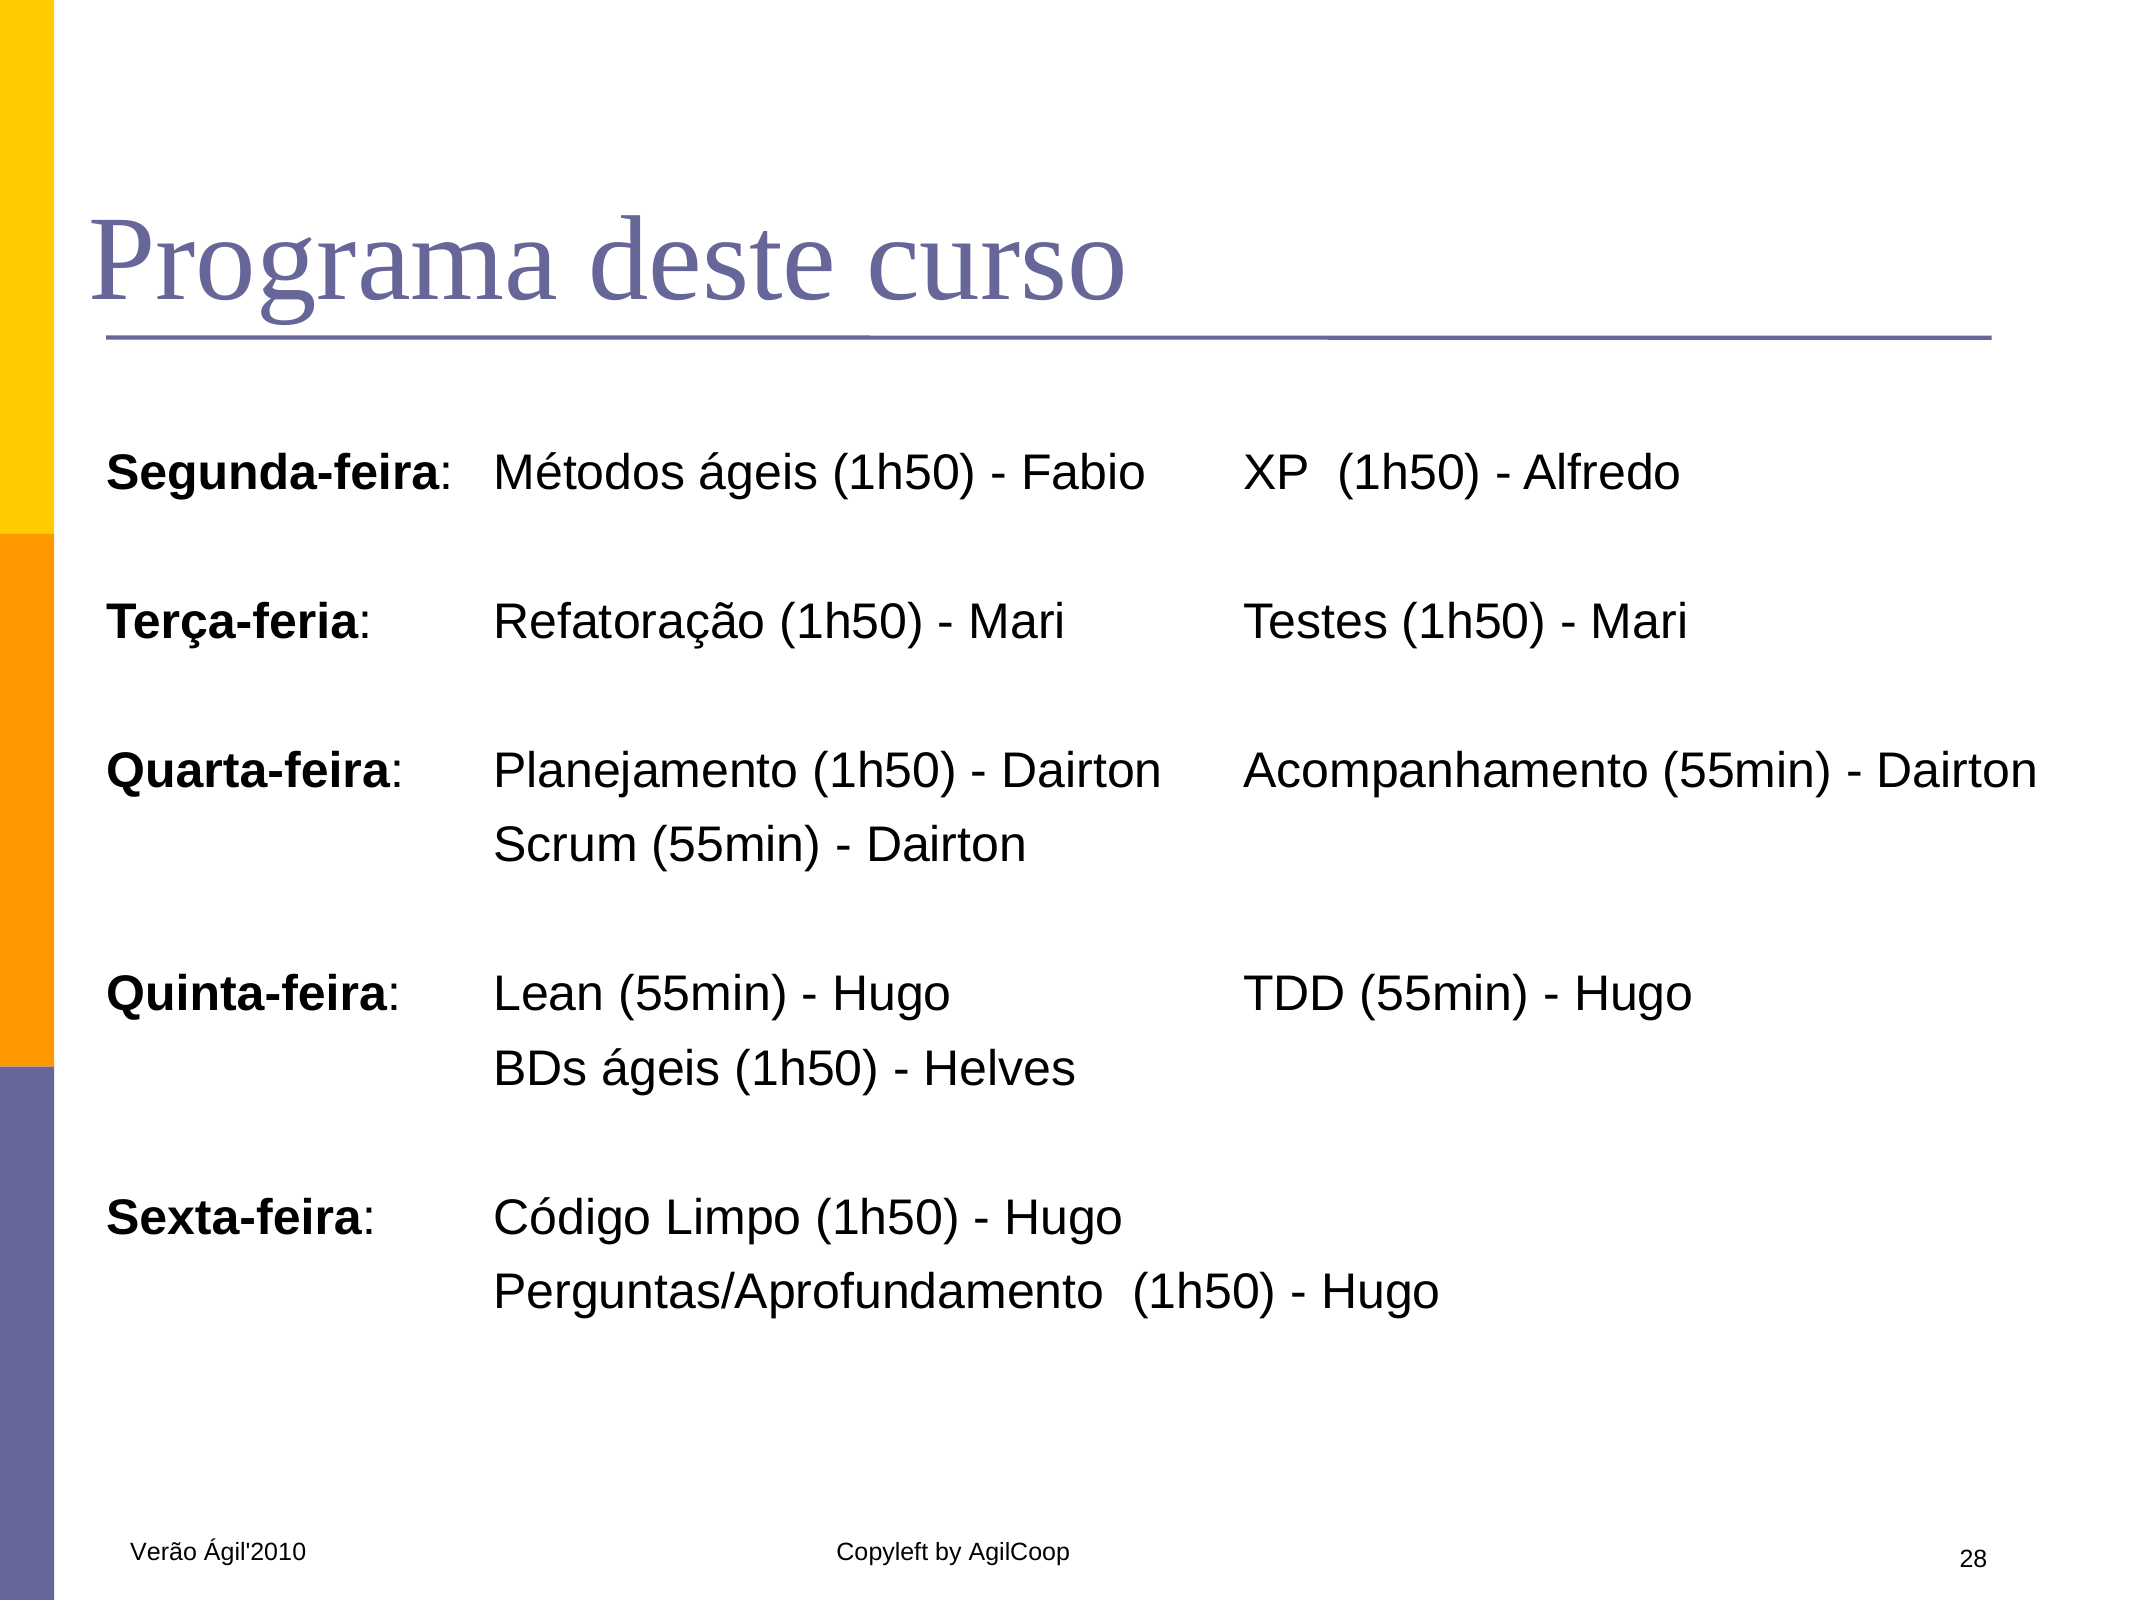

# Programa deste curso
Segunda-feira: 	Métodos ágeis (1h50) - Fabio	XP (1h50) - Alfredo
Terça-feria:	Refatoração (1h50) - Mari		Testes (1h50) - Mari
Quarta-feira:	Planejamento (1h50) - Dairton	Acompanhamento (55min) - Dairton
 			Scrum (55min) - Dairton
Quinta-feira:	Lean (55min) - Hugo		TDD (55min) - Hugo
 			BDs ágeis (1h50) - Helves
Sexta-feira:	Código Limpo (1h50) - Hugo
 			Perguntas/Aprofundamento (1h50) - Hugo
Verão Ágil'2010
Copyleft by AgilCoop
28